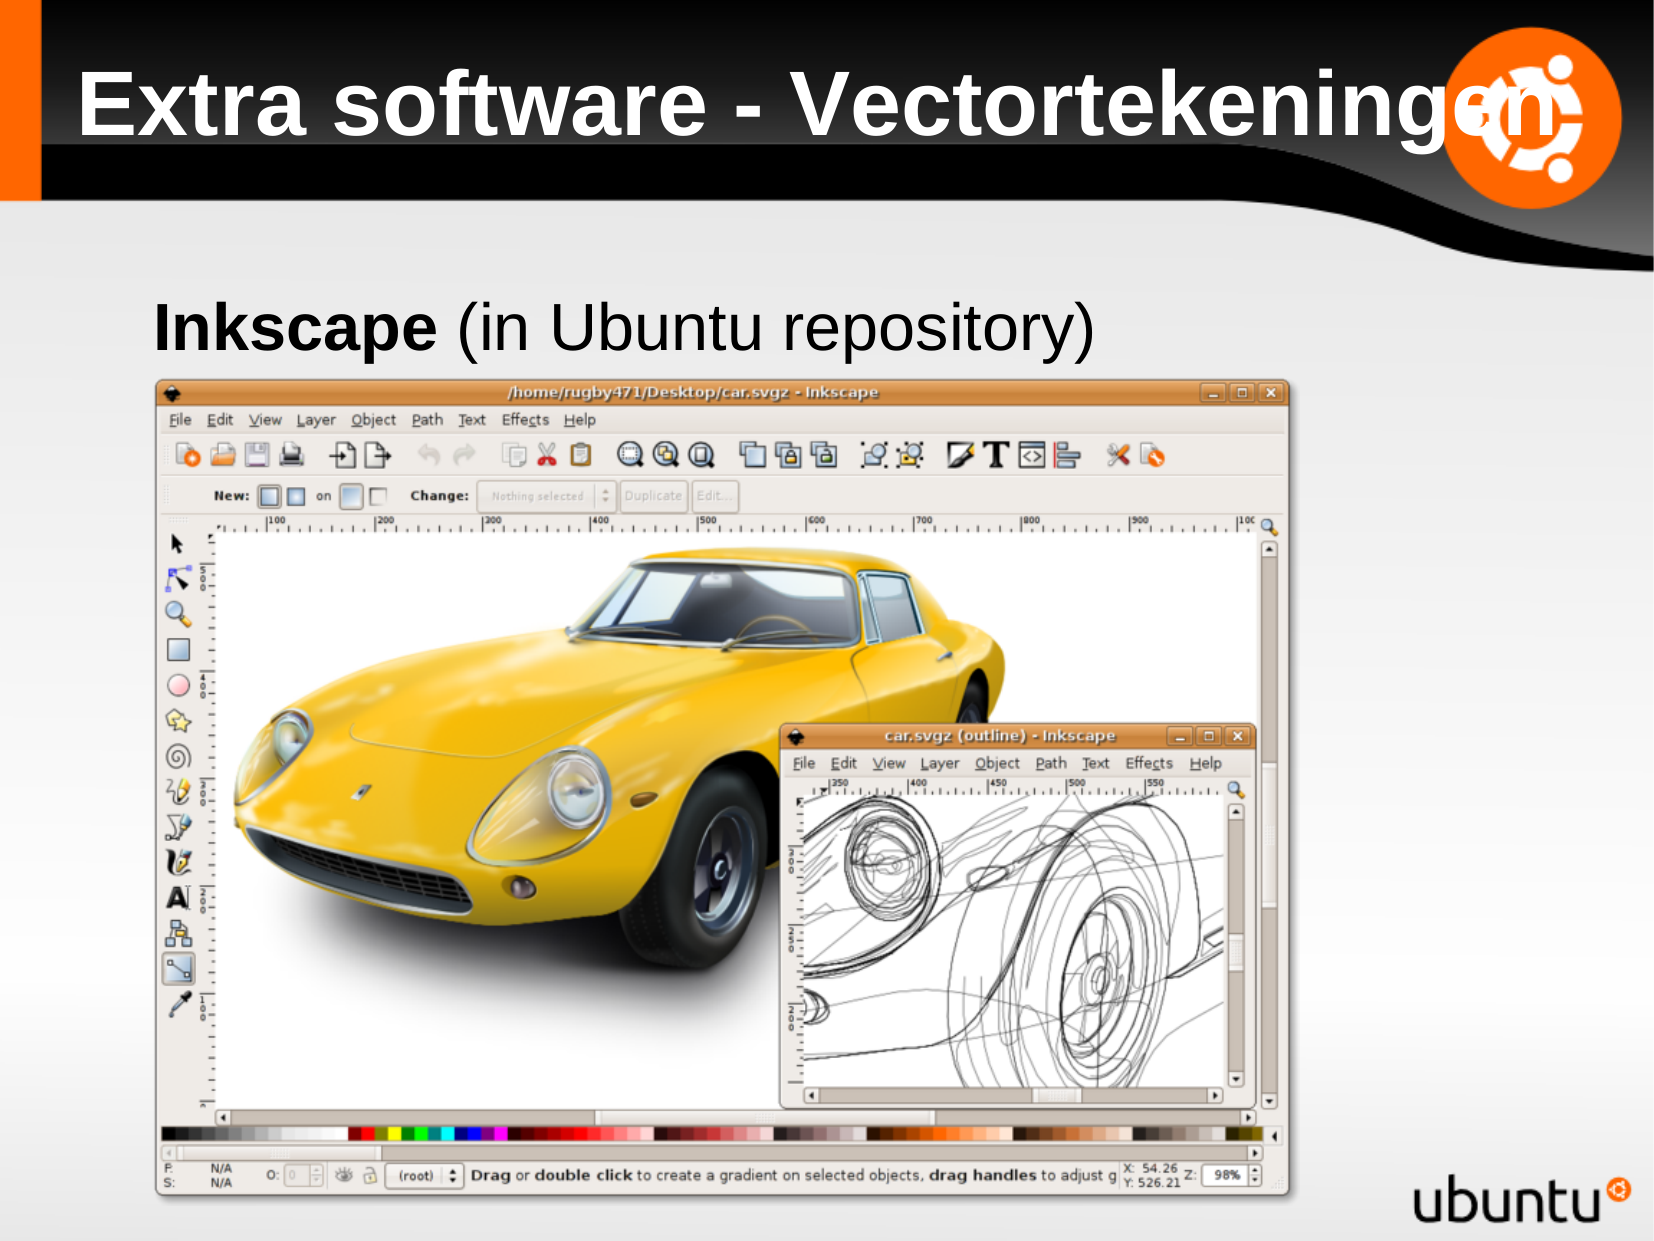

# Extra software - Vectortekeningen
Inkscape (in Ubuntu repository)